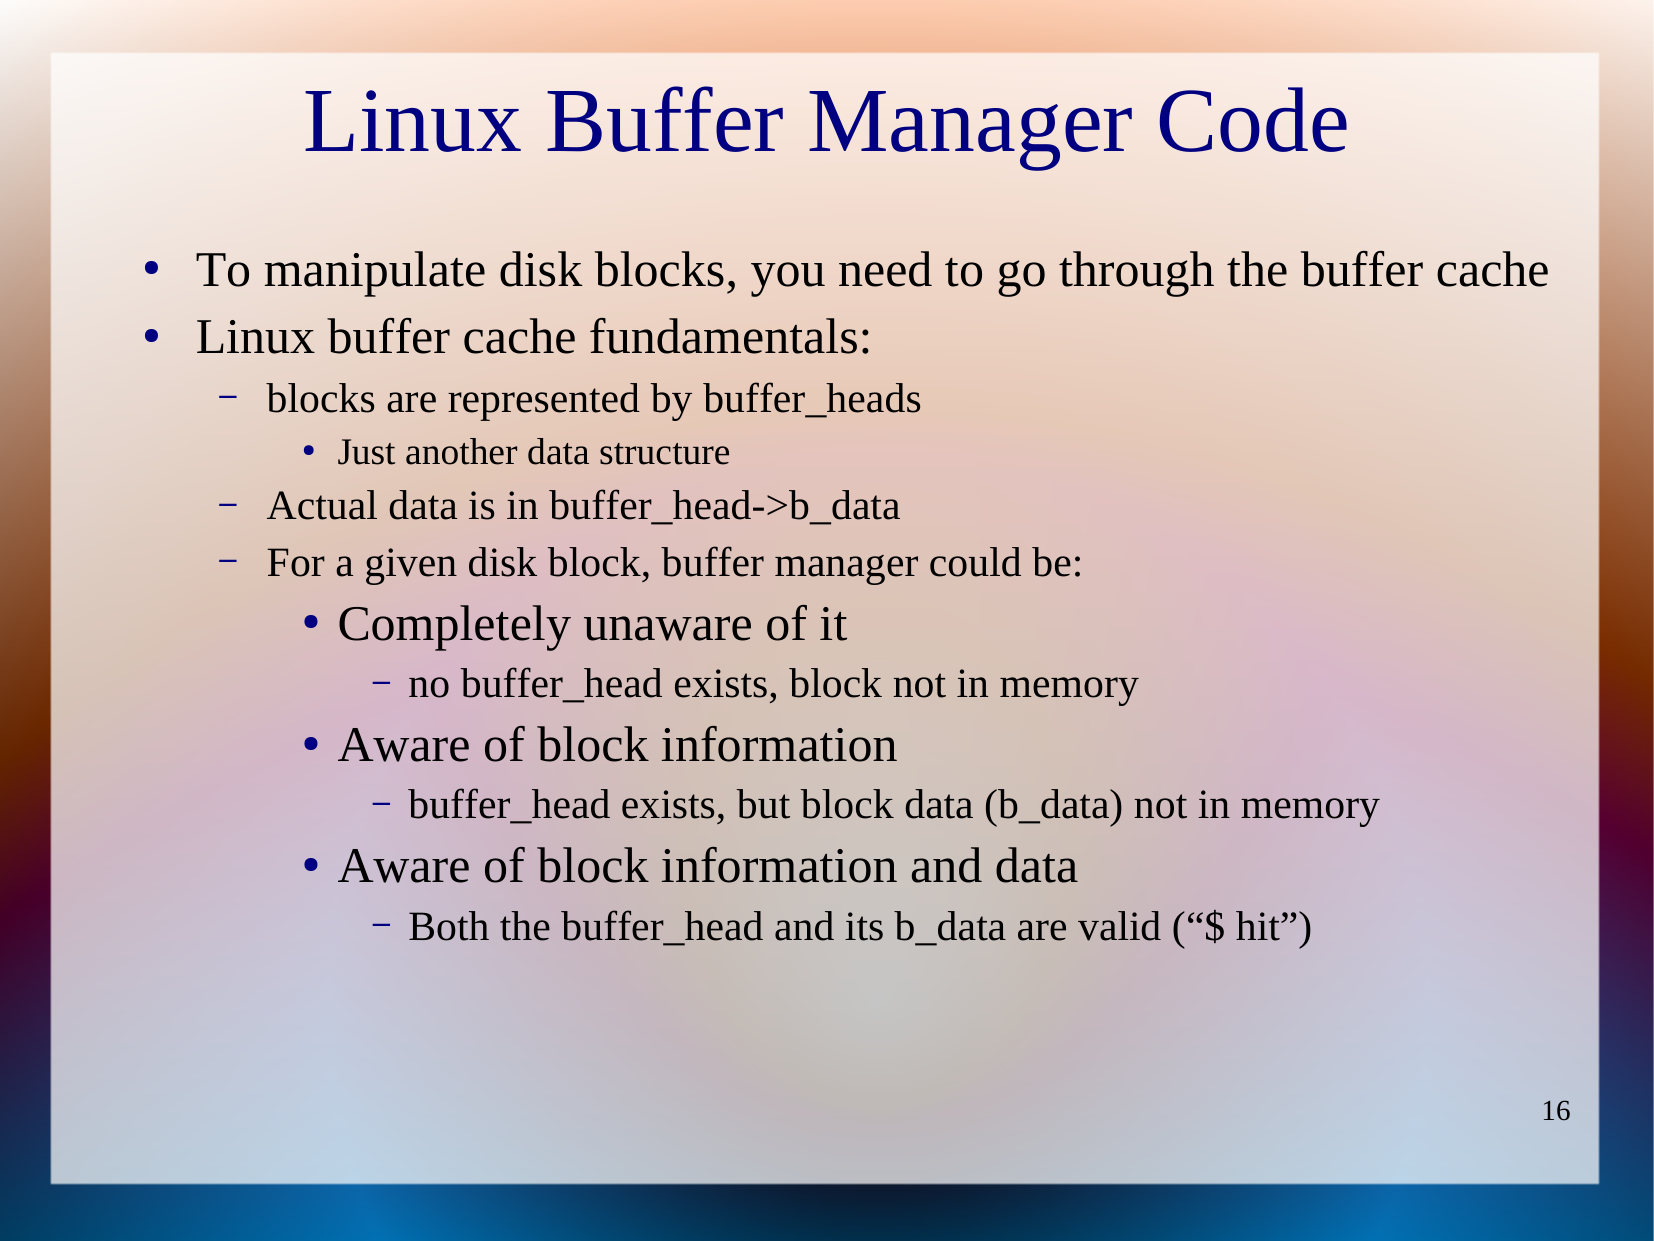

# Linux Buffer Manager Code
To manipulate disk blocks, you need to go through the buffer cache
Linux buffer cache fundamentals:
blocks are represented by buffer_heads
Just another data structure
Actual data is in buffer_head->b_data
For a given disk block, buffer manager could be:
Completely unaware of it
no buffer_head exists, block not in memory
Aware of block information
buffer_head exists, but block data (b_data) not in memory
Aware of block information and data
Both the buffer_head and its b_data are valid (“$ hit”)
16